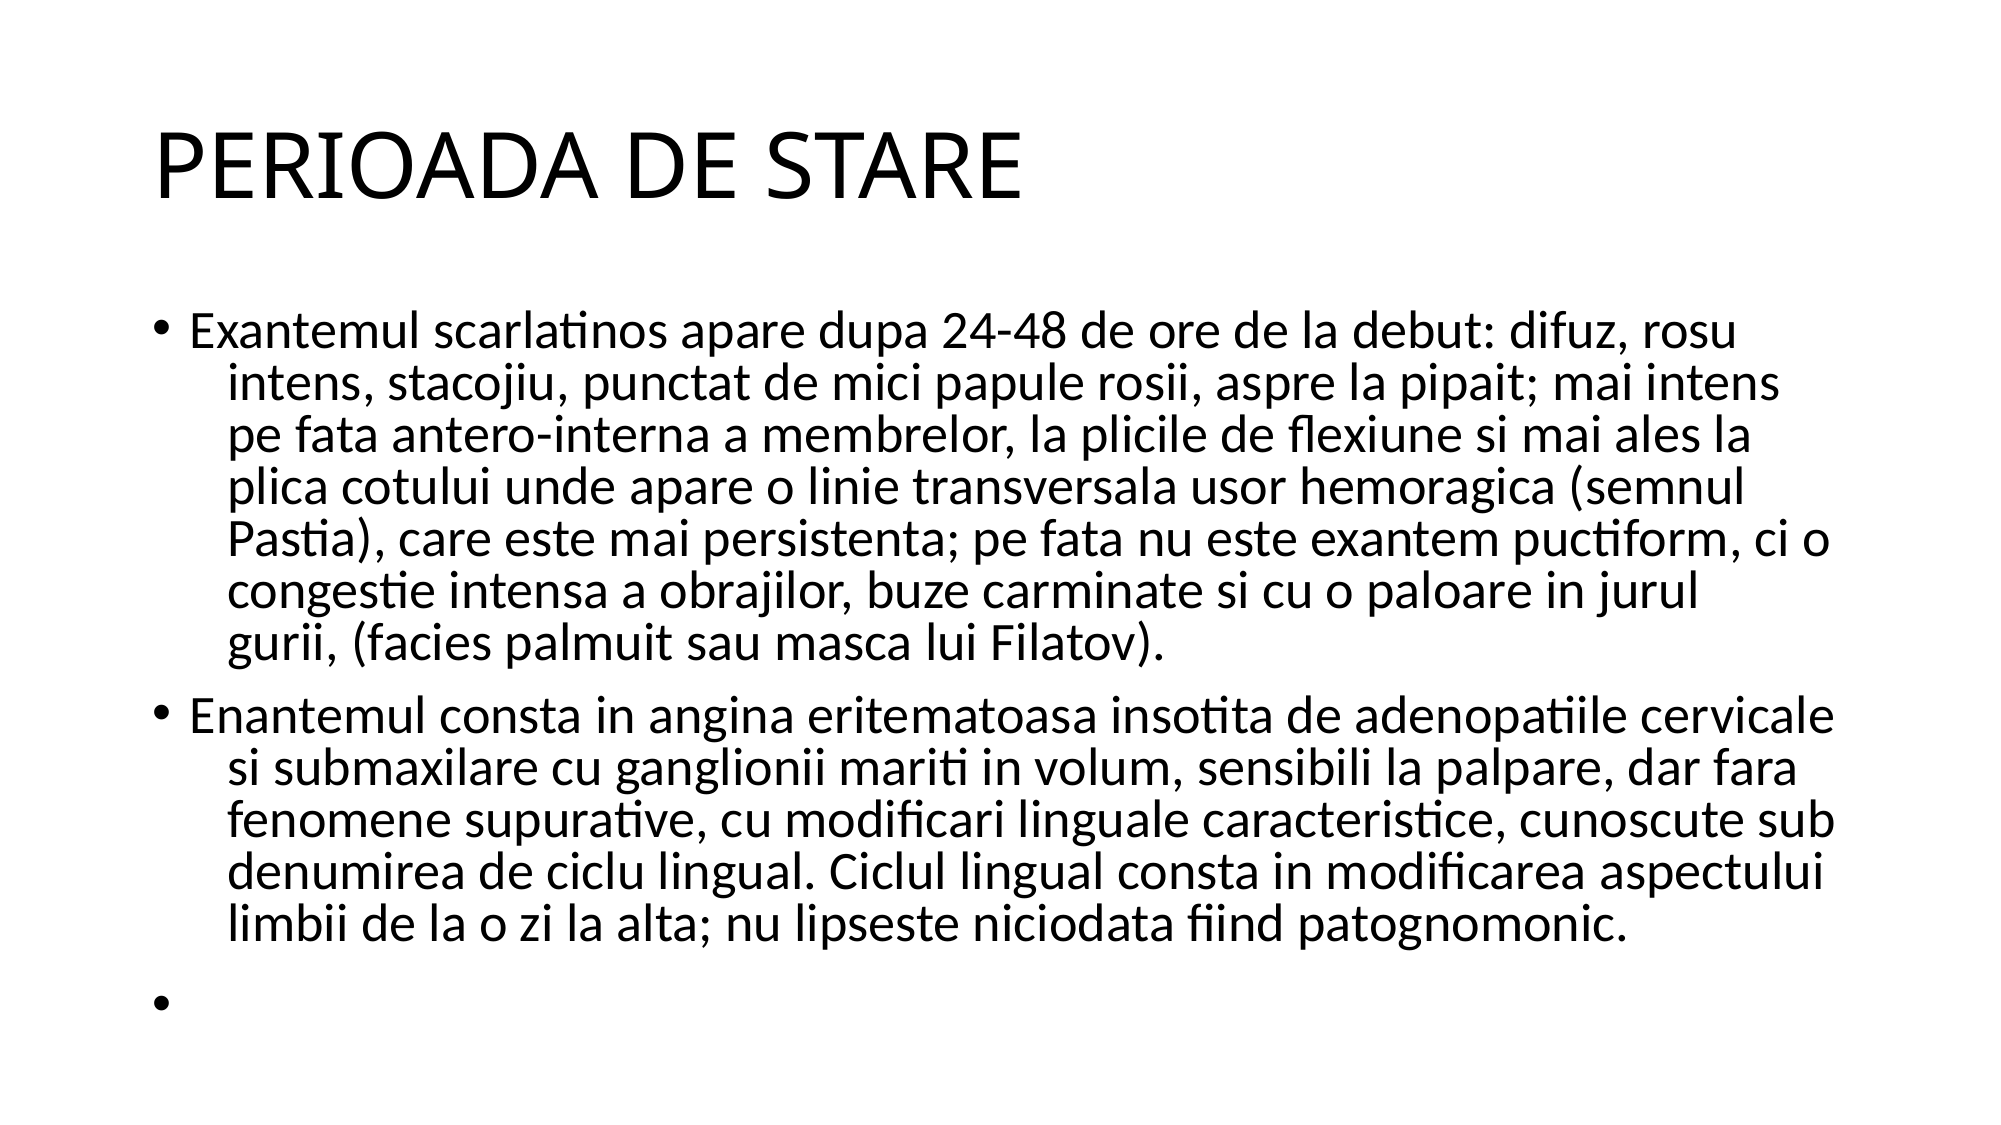

# PERIOADA DE STARE
Exantemul scarlatinos apare dupa 24-48 de ore de la debut: difuz, rosu intens, stacojiu, punctat de mici papule rosii, aspre la pipait; mai intens pe fata antero-interna a membrelor, la plicile de flexiune si mai ales la plica cotului unde apare o linie transversala usor hemoragica (semnul Pastia), care este mai persistenta; pe fata nu este exantem puctiform, ci o congestie intensa a obrajilor, buze carminate si cu o paloare in jurul gurii, (facies palmuit sau masca lui Filatov).
Enantemul consta in angina eritematoasa insotita de adenopatiile cervicale si submaxilare cu ganglionii mariti in volum, sensibili la palpare, dar fara fenomene supurative, cu modificari linguale caracteristice, cunoscute sub denumirea de ciclu lingual. Ciclul lingual consta in modificarea aspectului limbii de la o zi la alta; nu lipseste niciodata fiind patognomonic.